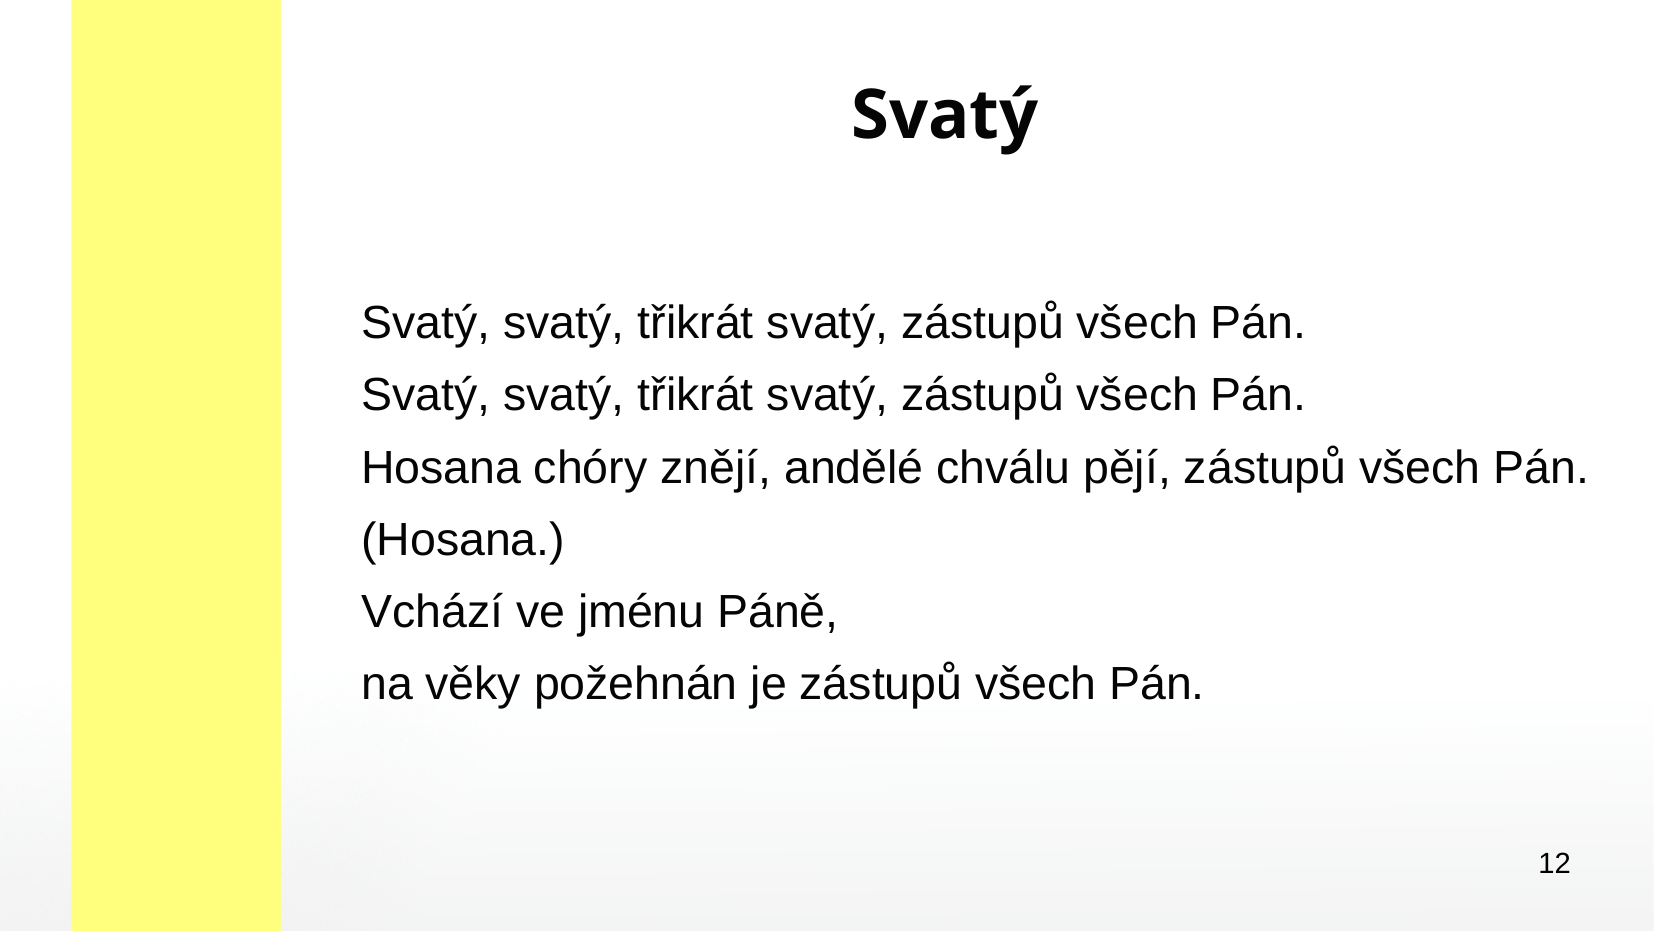

# Svatý
Svatý, svatý, třikrát svatý, zástupů všech Pán.
Svatý, svatý, třikrát svatý, zástupů všech Pán.
Hosana chóry znějí, andělé chválu pějí, zástupů všech Pán.
(Hosana.)
Vchází ve jménu Páně,
na věky požehnán je zástupů všech Pán.
12